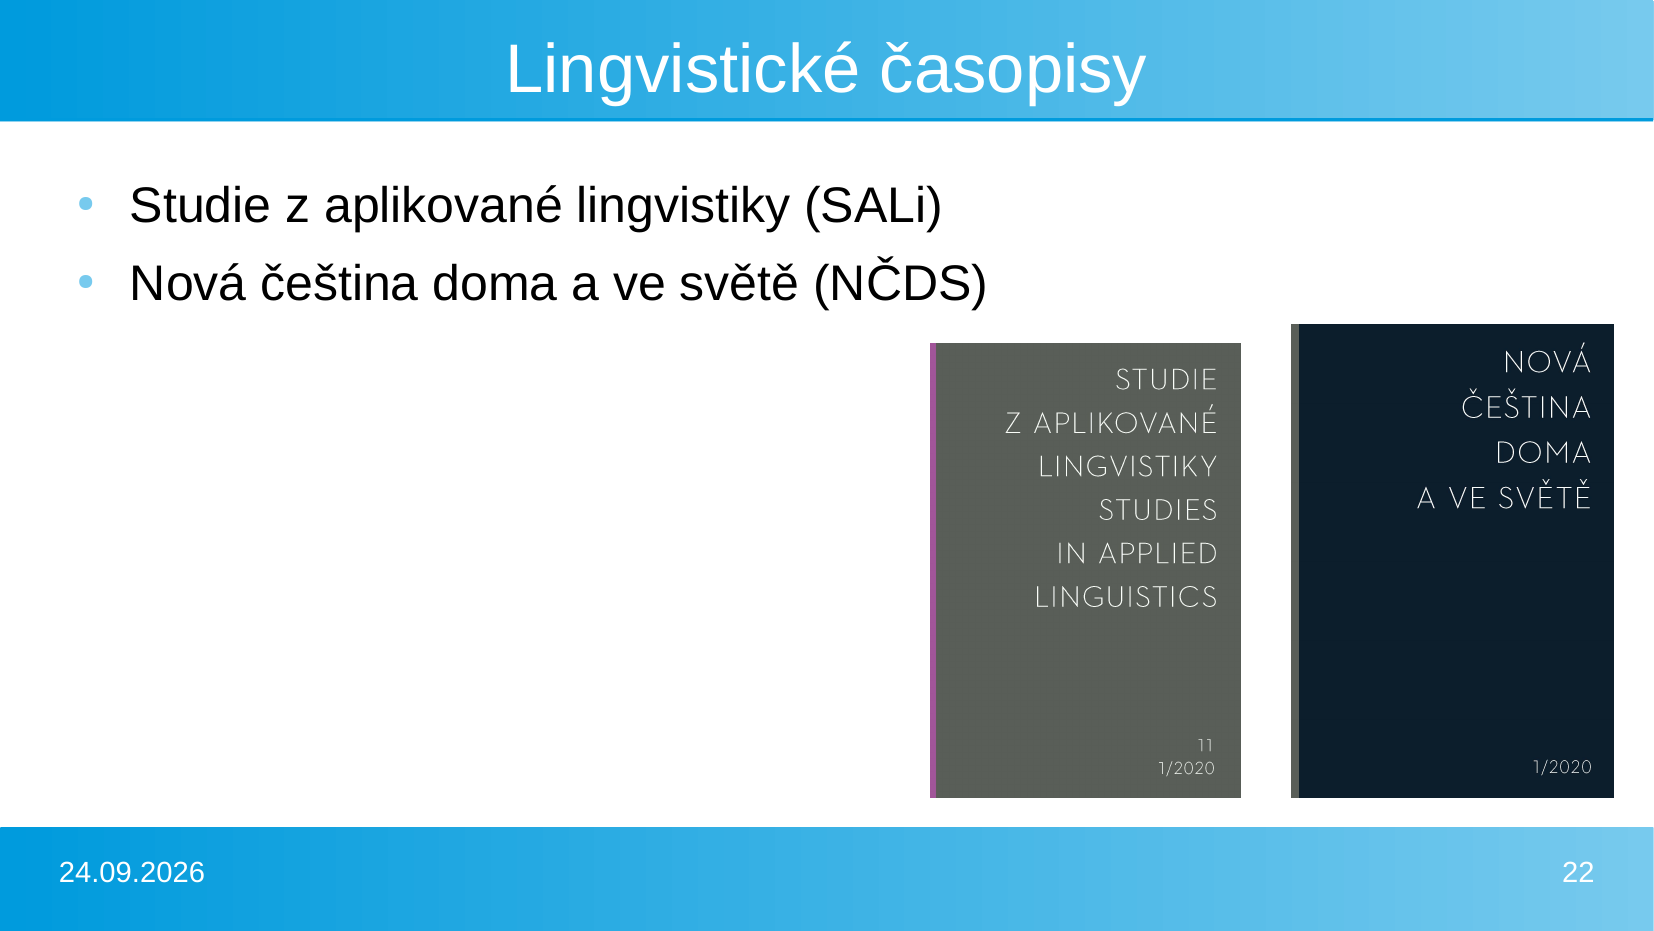

# Lingvistické časopisy
Studie z aplikované lingvistiky (SALi)
Nová čeština doma a ve světě (NČDS)
22